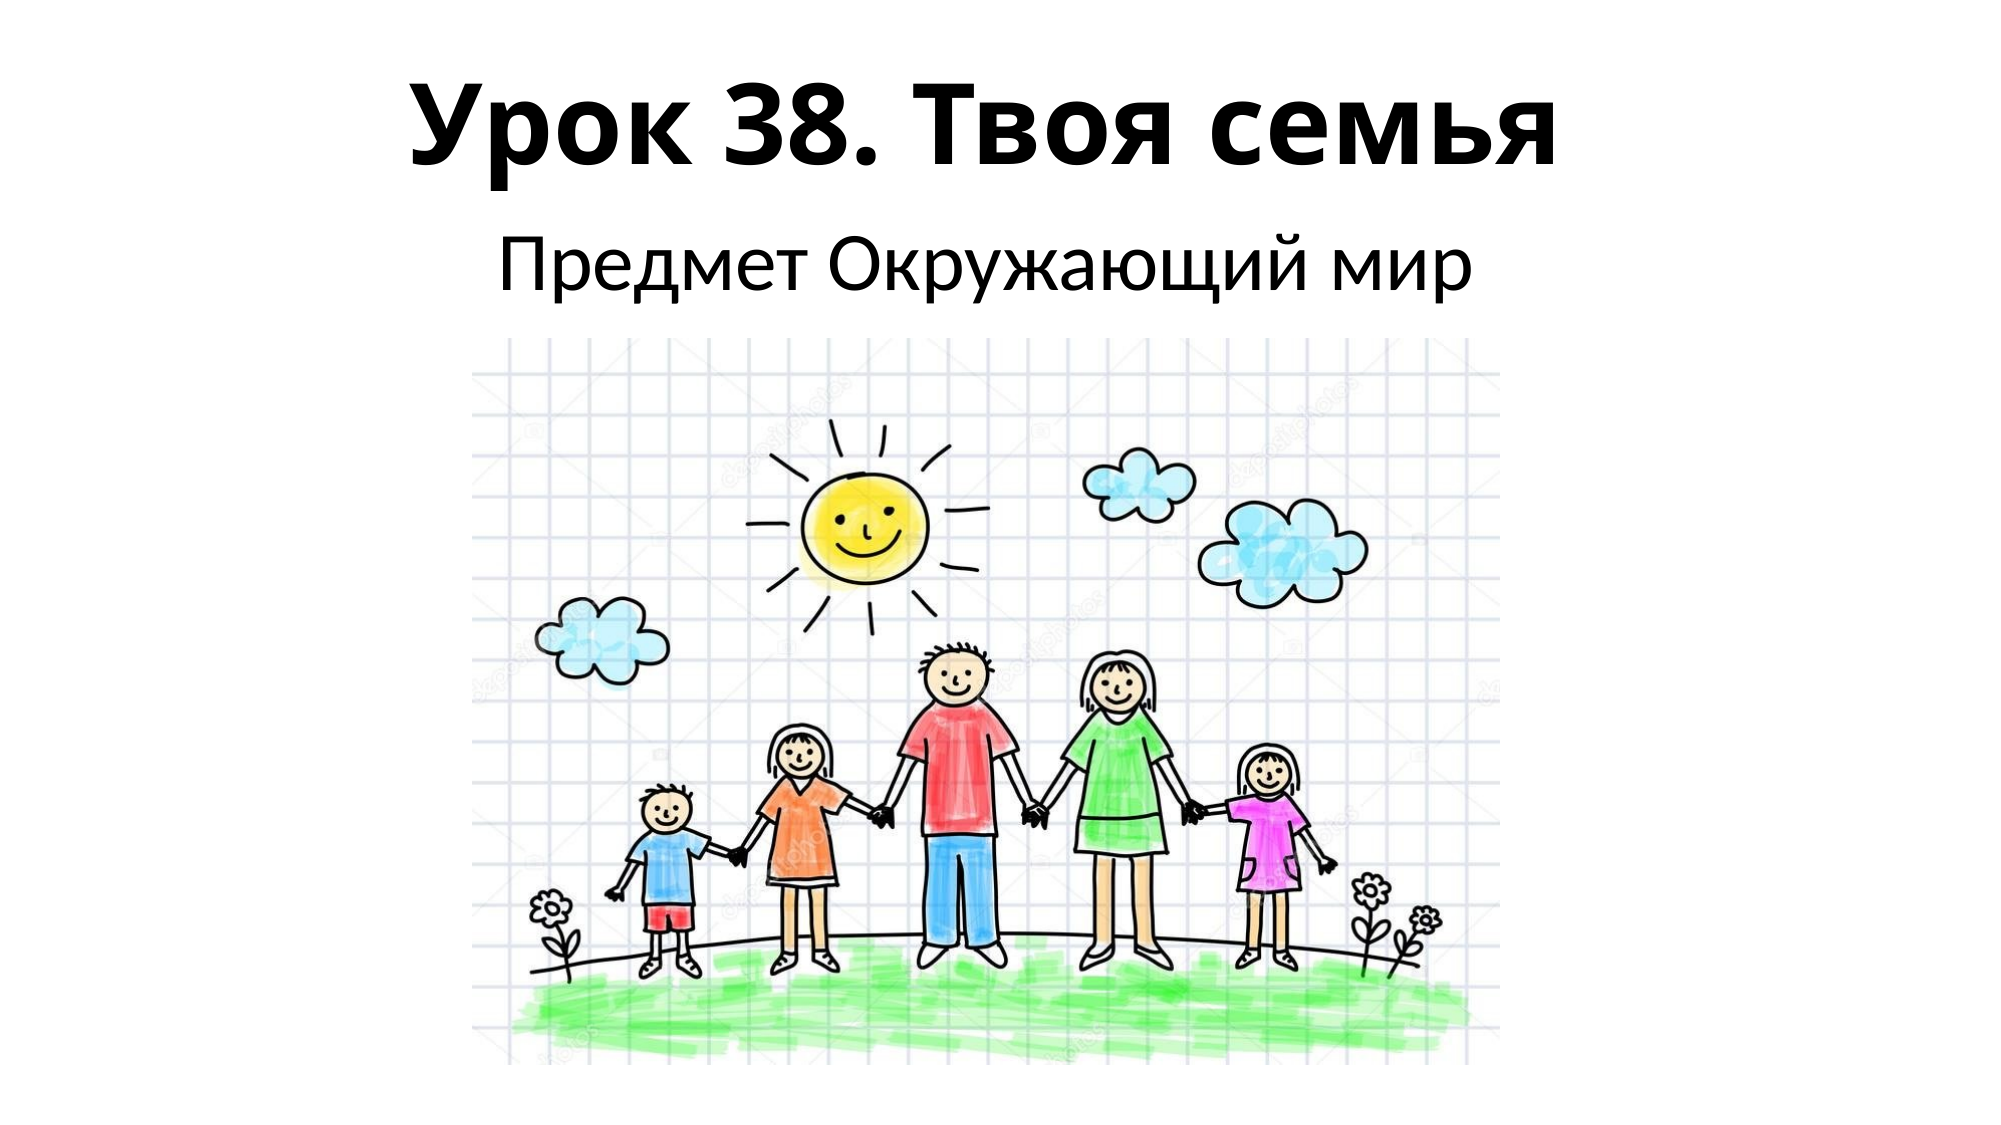

# Урок 38. Твоя семья
Предмет Окружающий мир